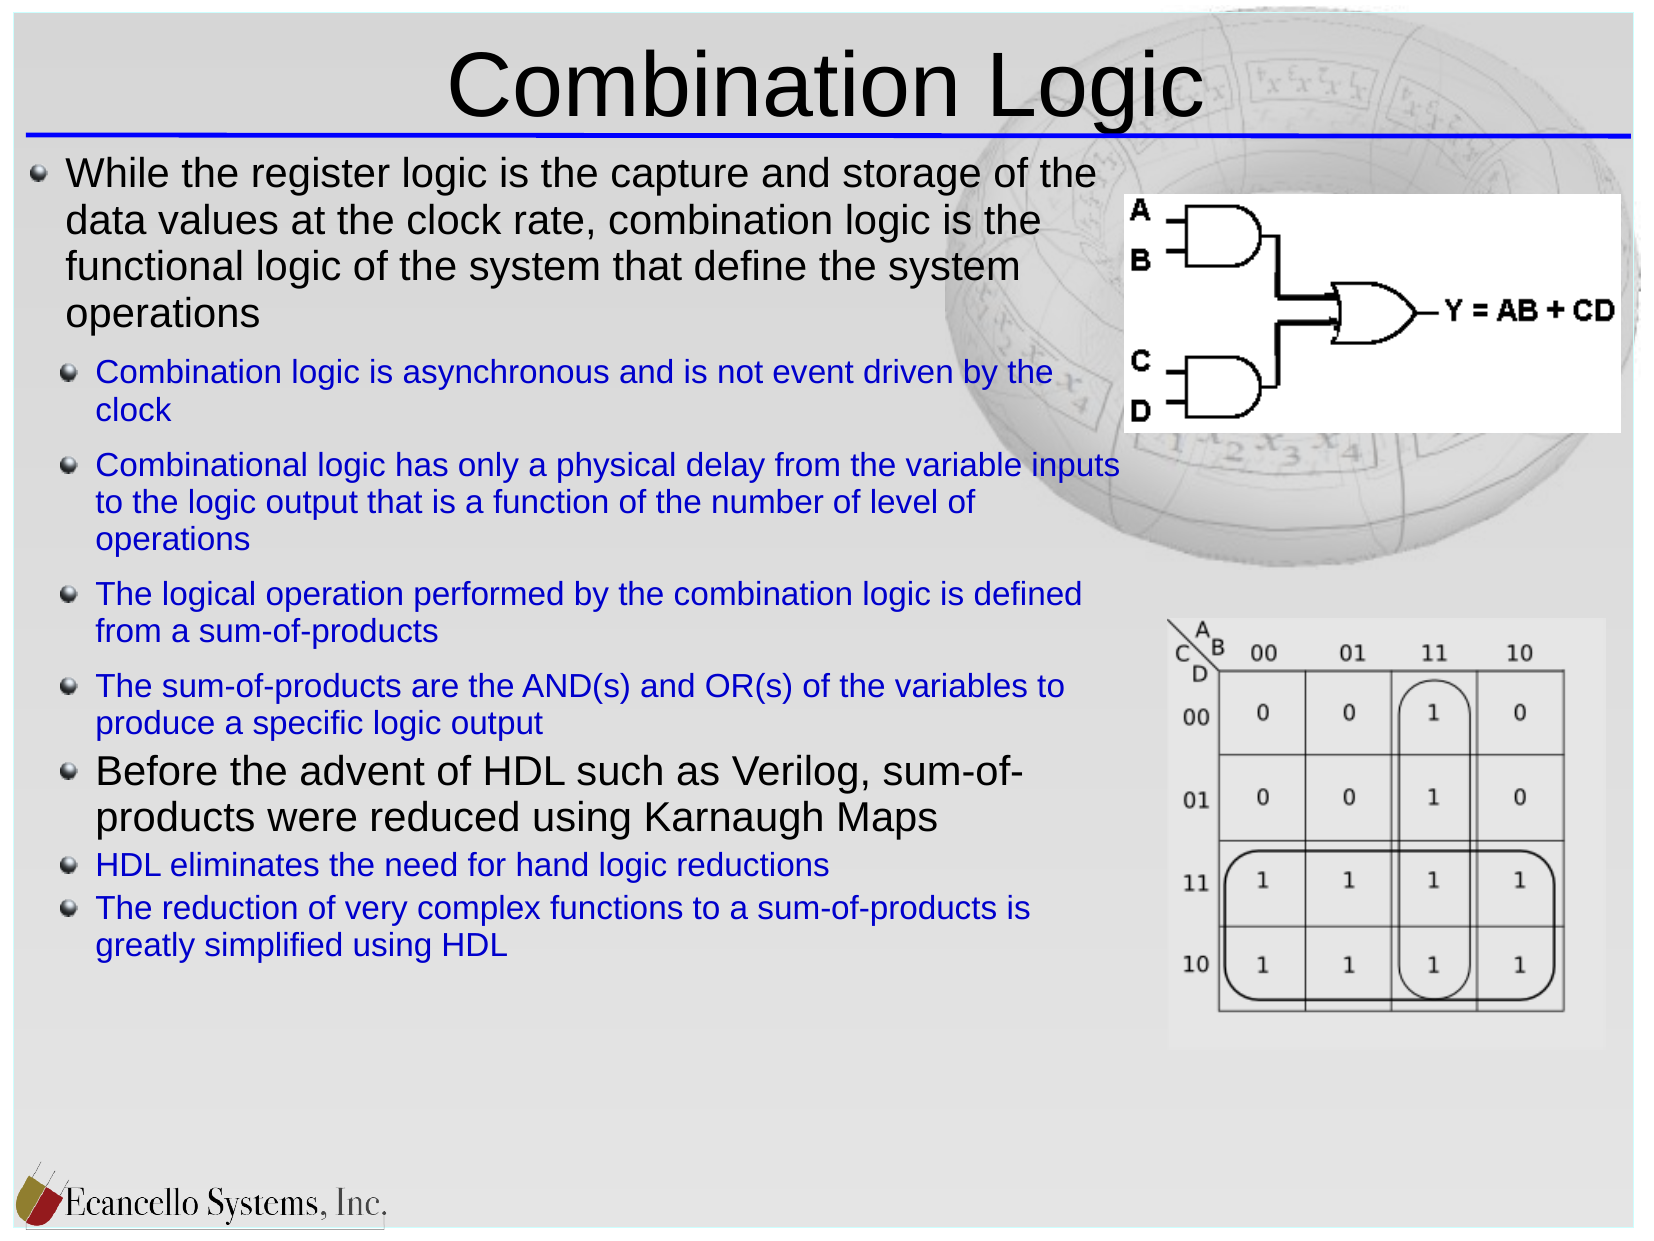

# Combination Logic
While the register logic is the capture and storage of the data values at the clock rate, combination logic is the functional logic of the system that define the system operations
Combination logic is asynchronous and is not event driven by the clock
Combinational logic has only a physical delay from the variable inputs to the logic output that is a function of the number of level of operations
The logical operation performed by the combination logic is defined from a sum-of-products
The sum-of-products are the AND(s) and OR(s) of the variables to produce a specific logic output
Before the advent of HDL such as Verilog, sum-of-products were reduced using Karnaugh Maps
HDL eliminates the need for hand logic reductions
The reduction of very complex functions to a sum-of-products is greatly simplified using HDL